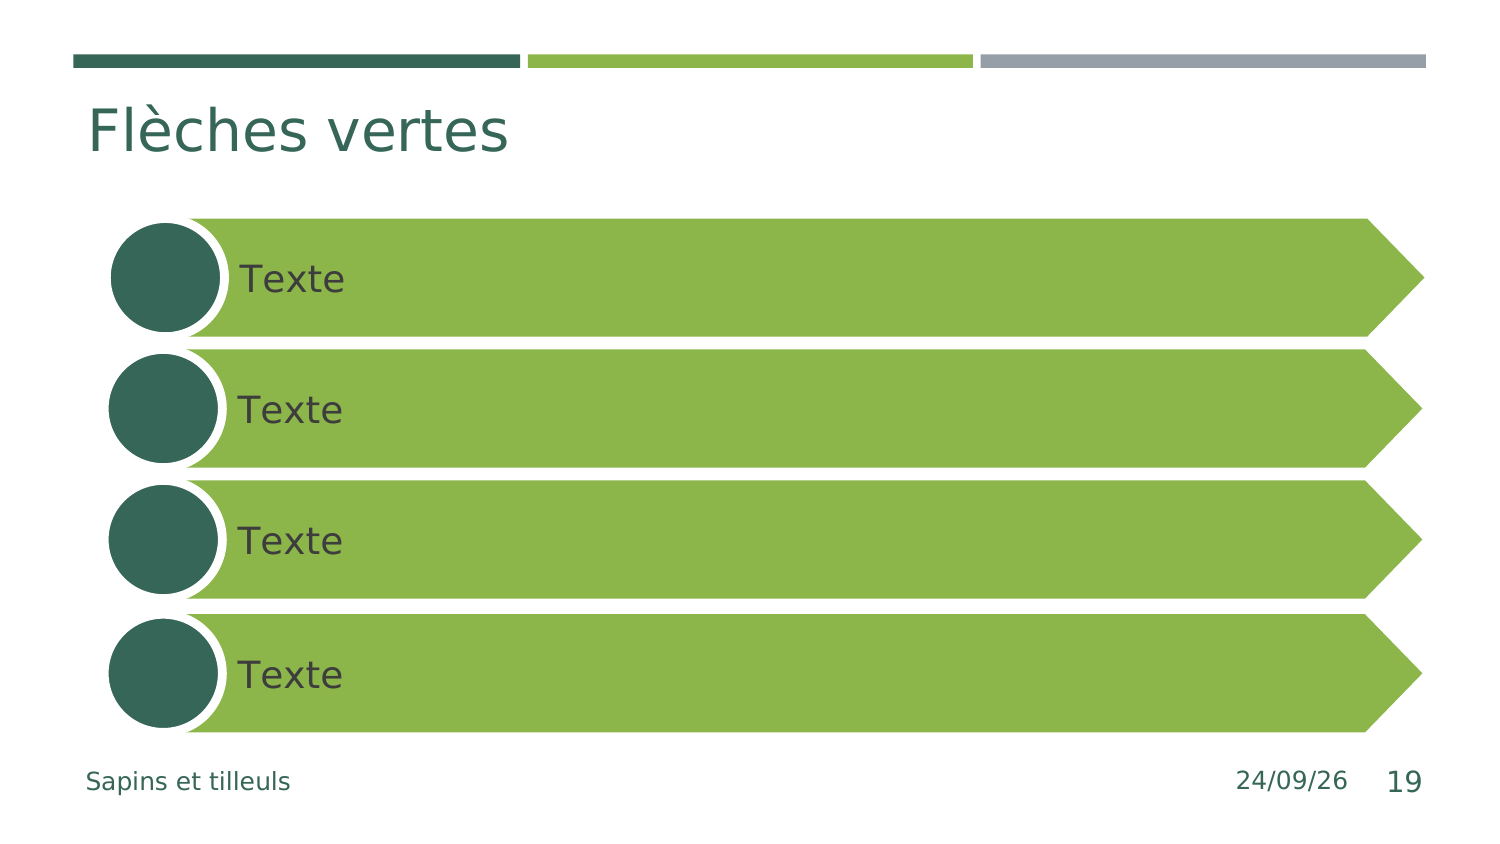

# Flèches vertes
Texte
Texte
Texte
Texte
Sapins et tilleuls
19